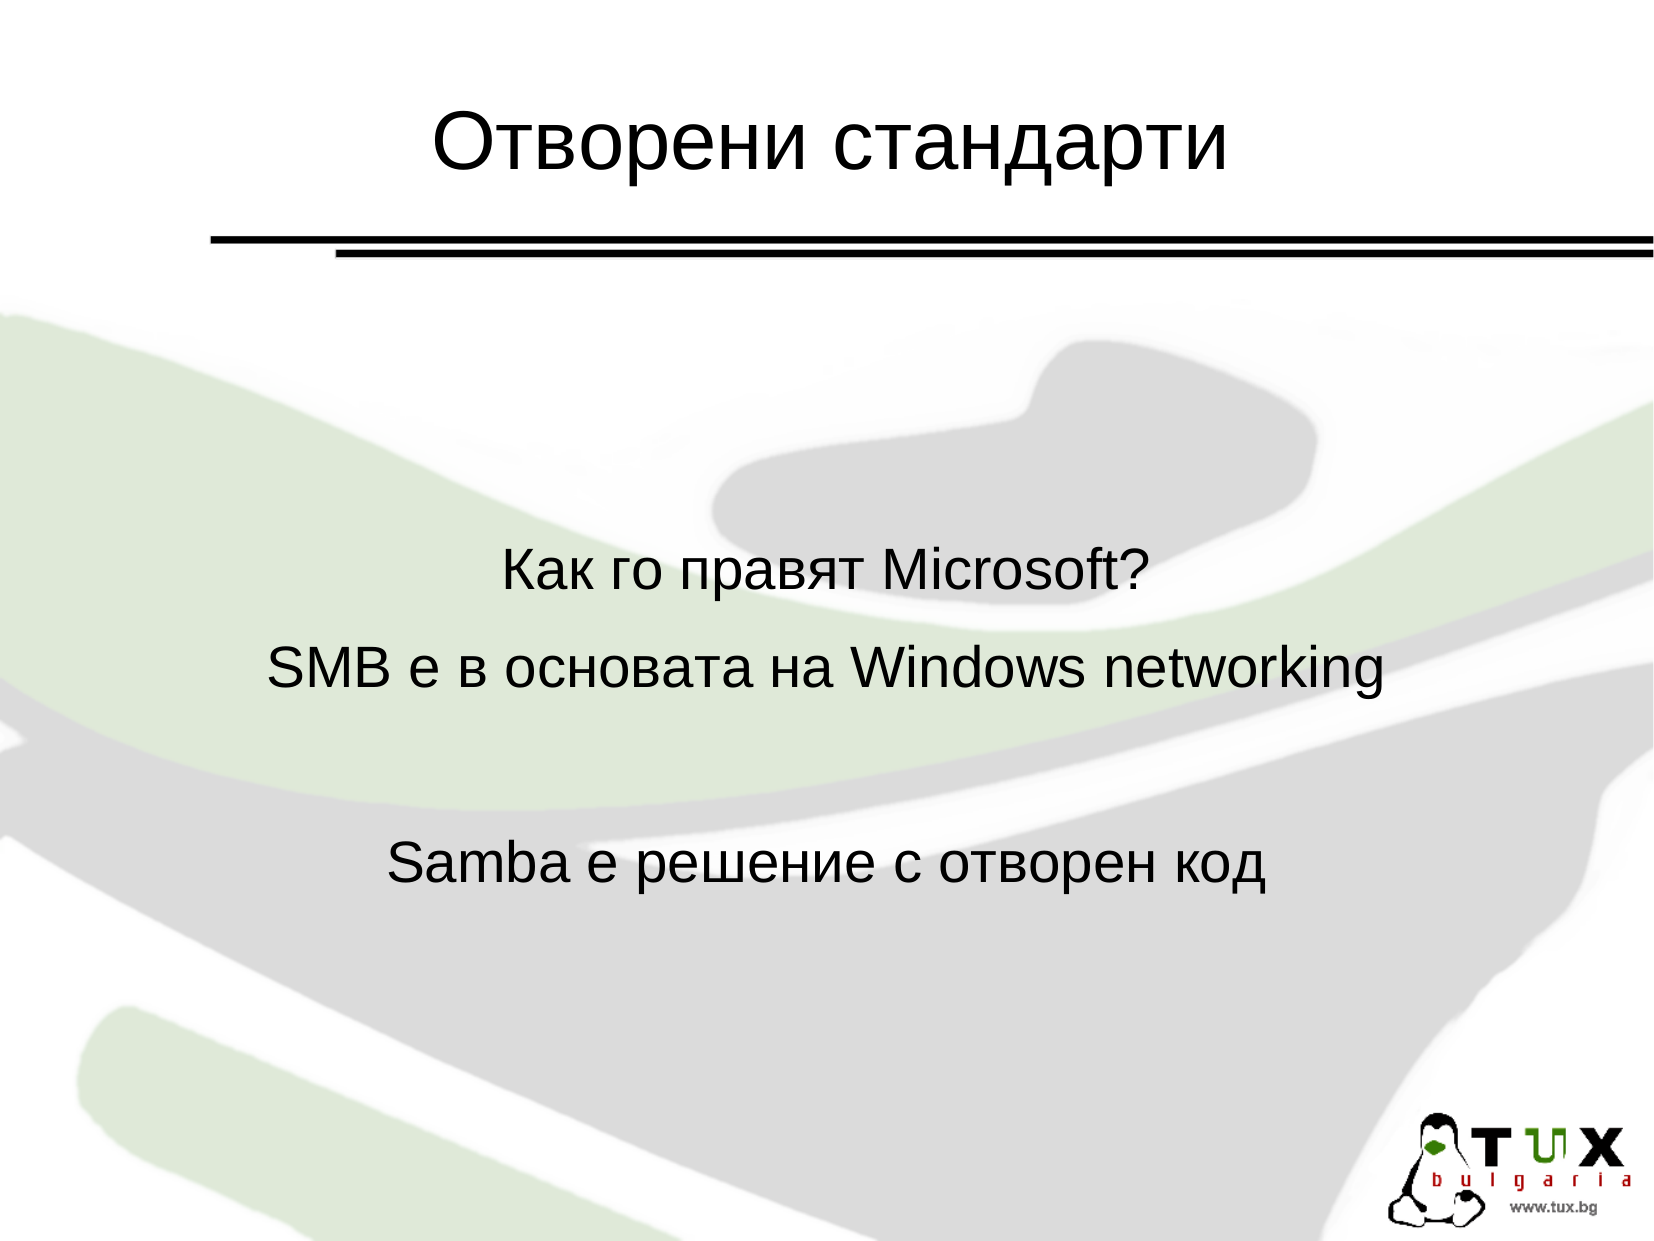

# Отворени стандарти
Как го правят Microsoft?
SMB е в основата на Windows networking
Samba е решение с отворен код